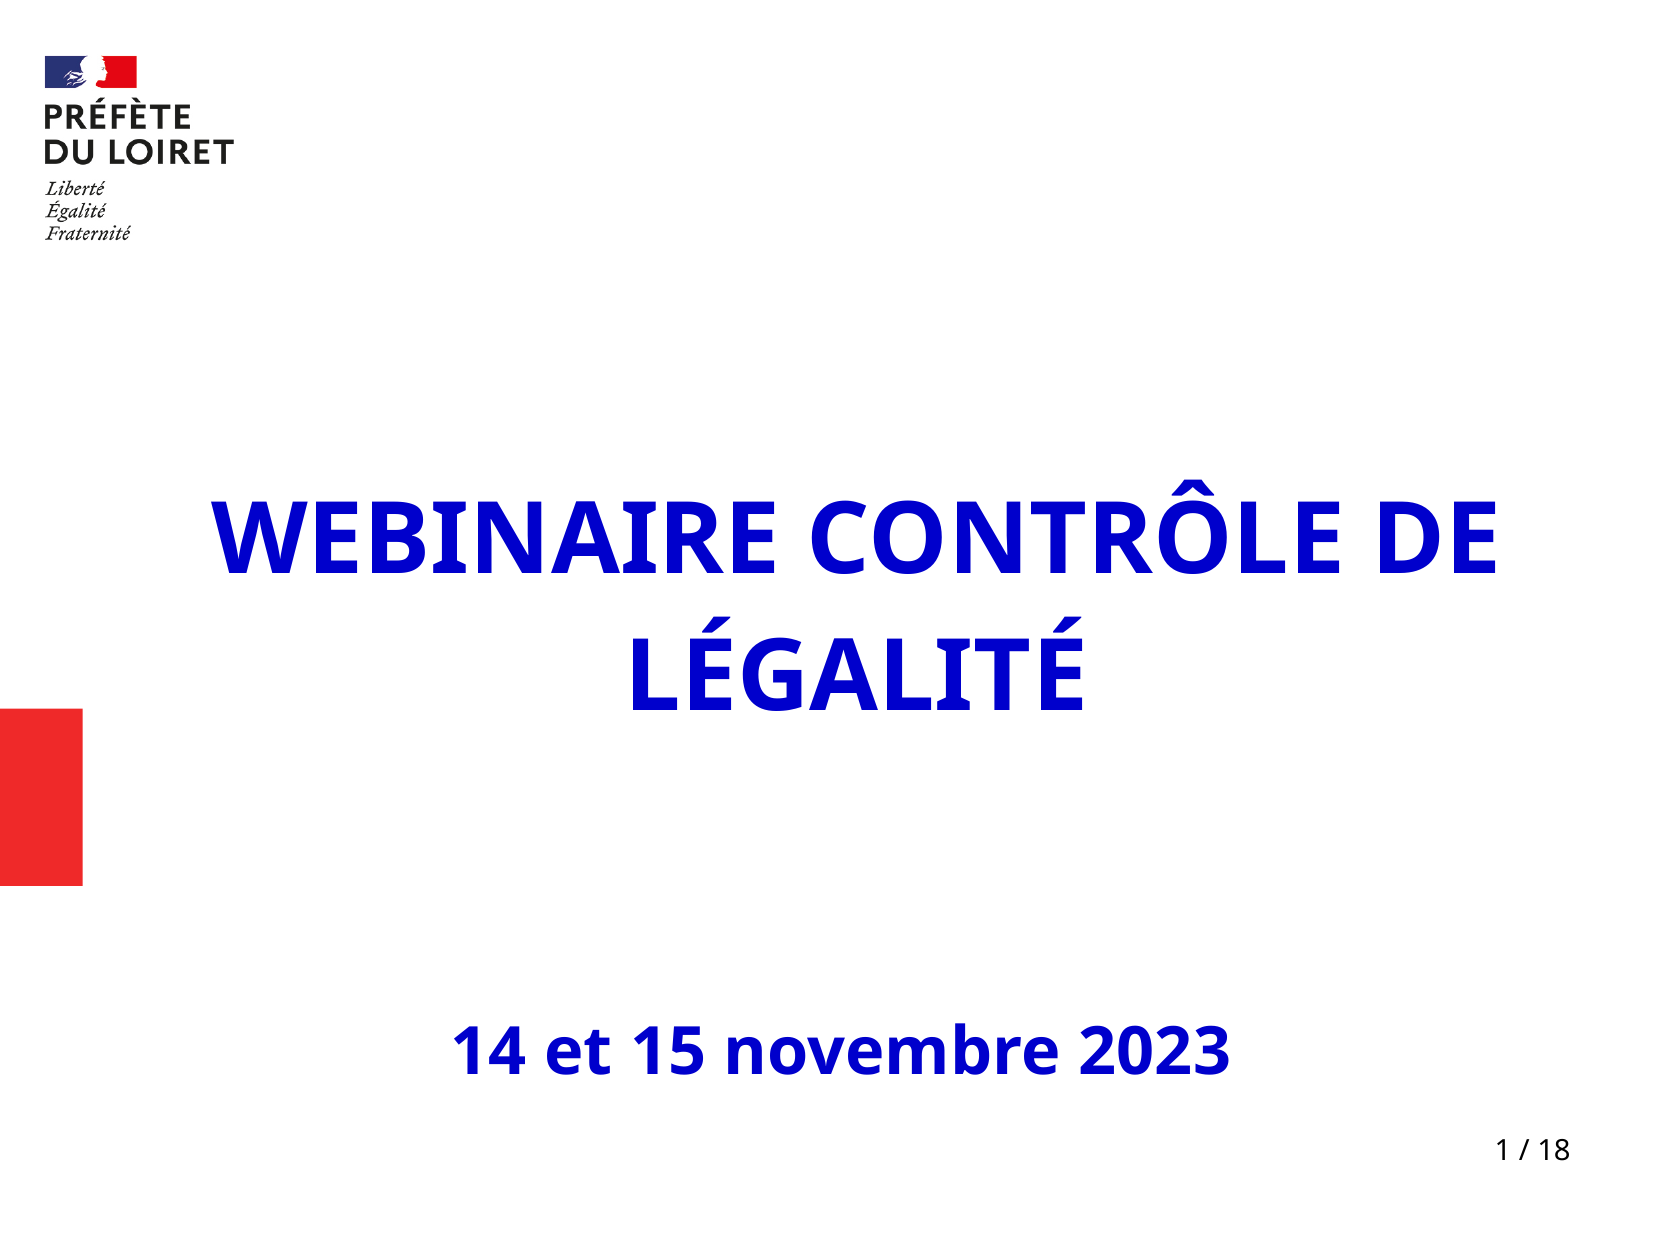

# WEBINAIRE CONTRÔLE DE LÉGALITÉ
 14 et 15 novembre 2023
1